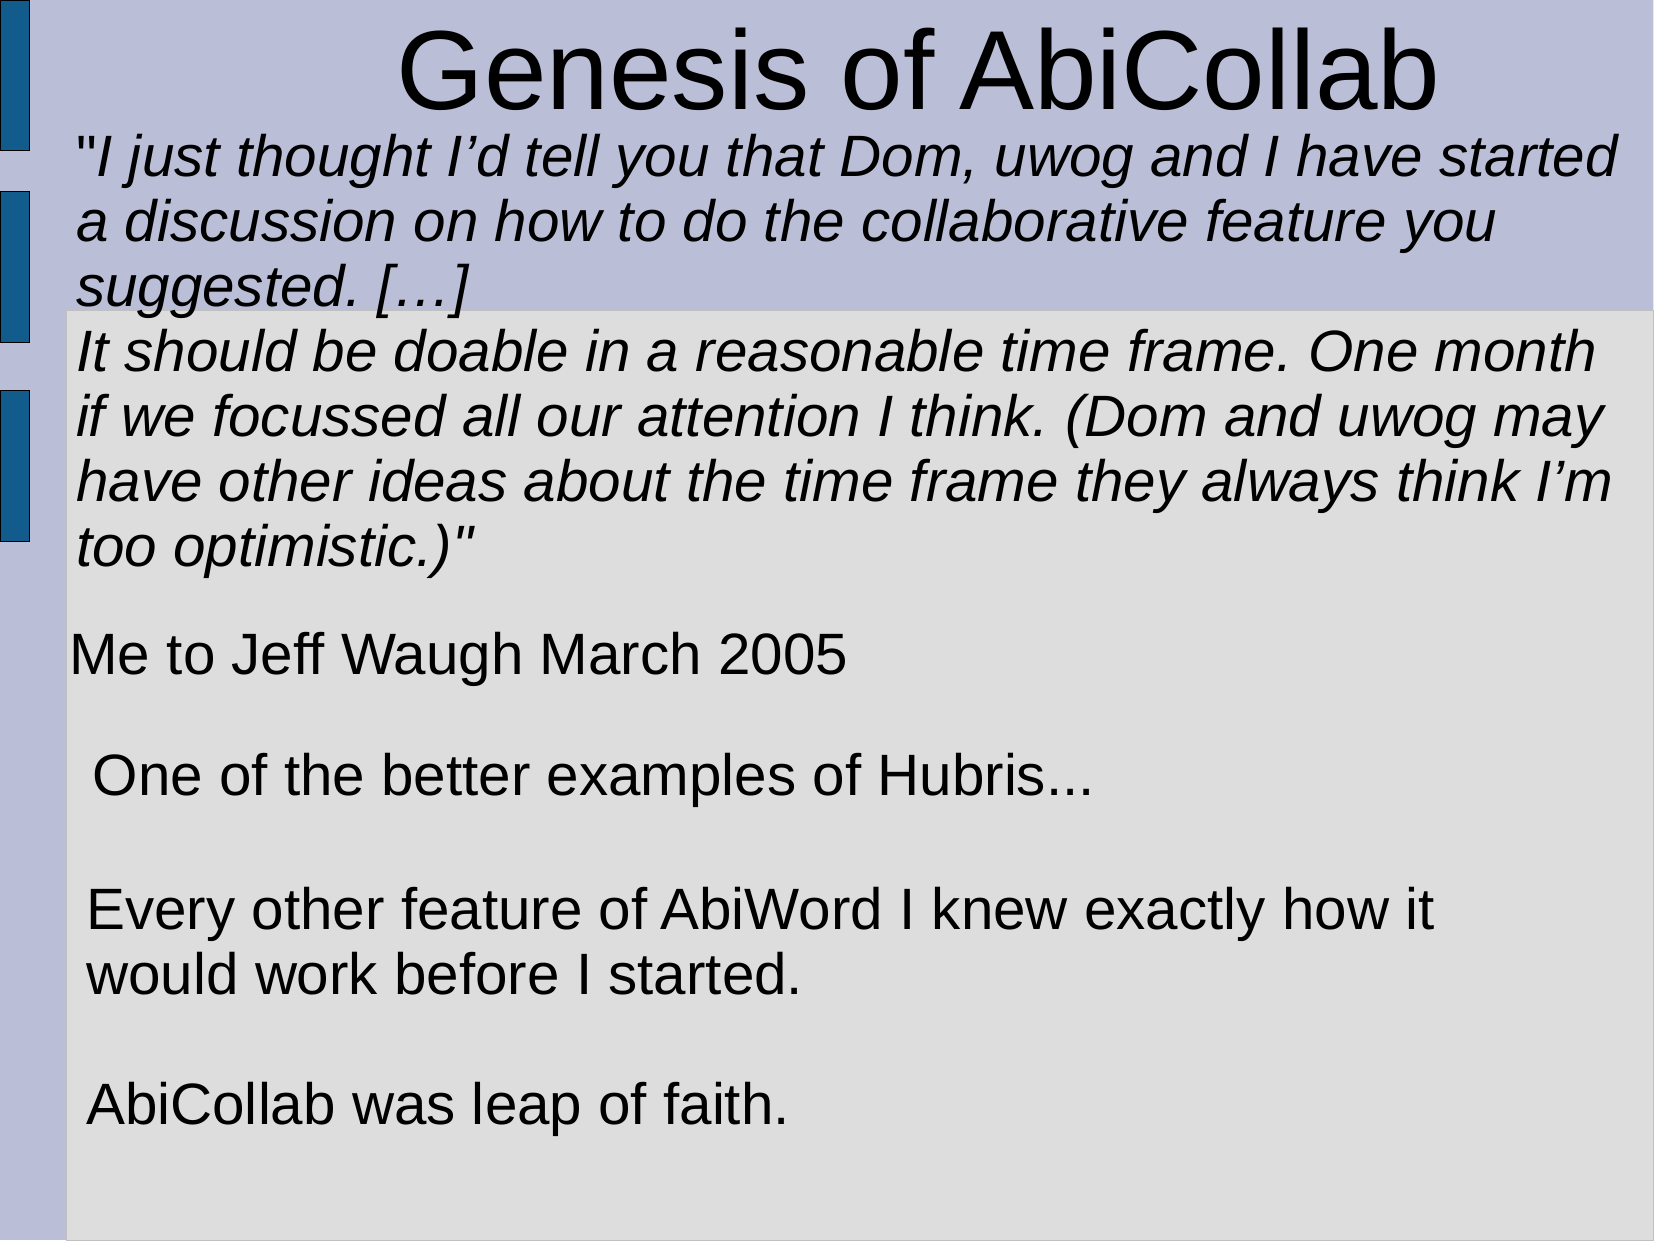

Genesis of AbiCollab
"I just thought I’d tell you that Dom, uwog and I have started a discussion on how to do the collaborative feature you suggested. […]
It should be doable in a reasonable time frame. One month if we focussed all our attention I think. (Dom and uwog may have other ideas about the time frame they always think I’m too optimistic.)"
Me to Jeff Waugh March 2005
One of the better examples of Hubris...
Every other feature of AbiWord I knew exactly how it would work before I started.
AbiCollab was leap of faith.